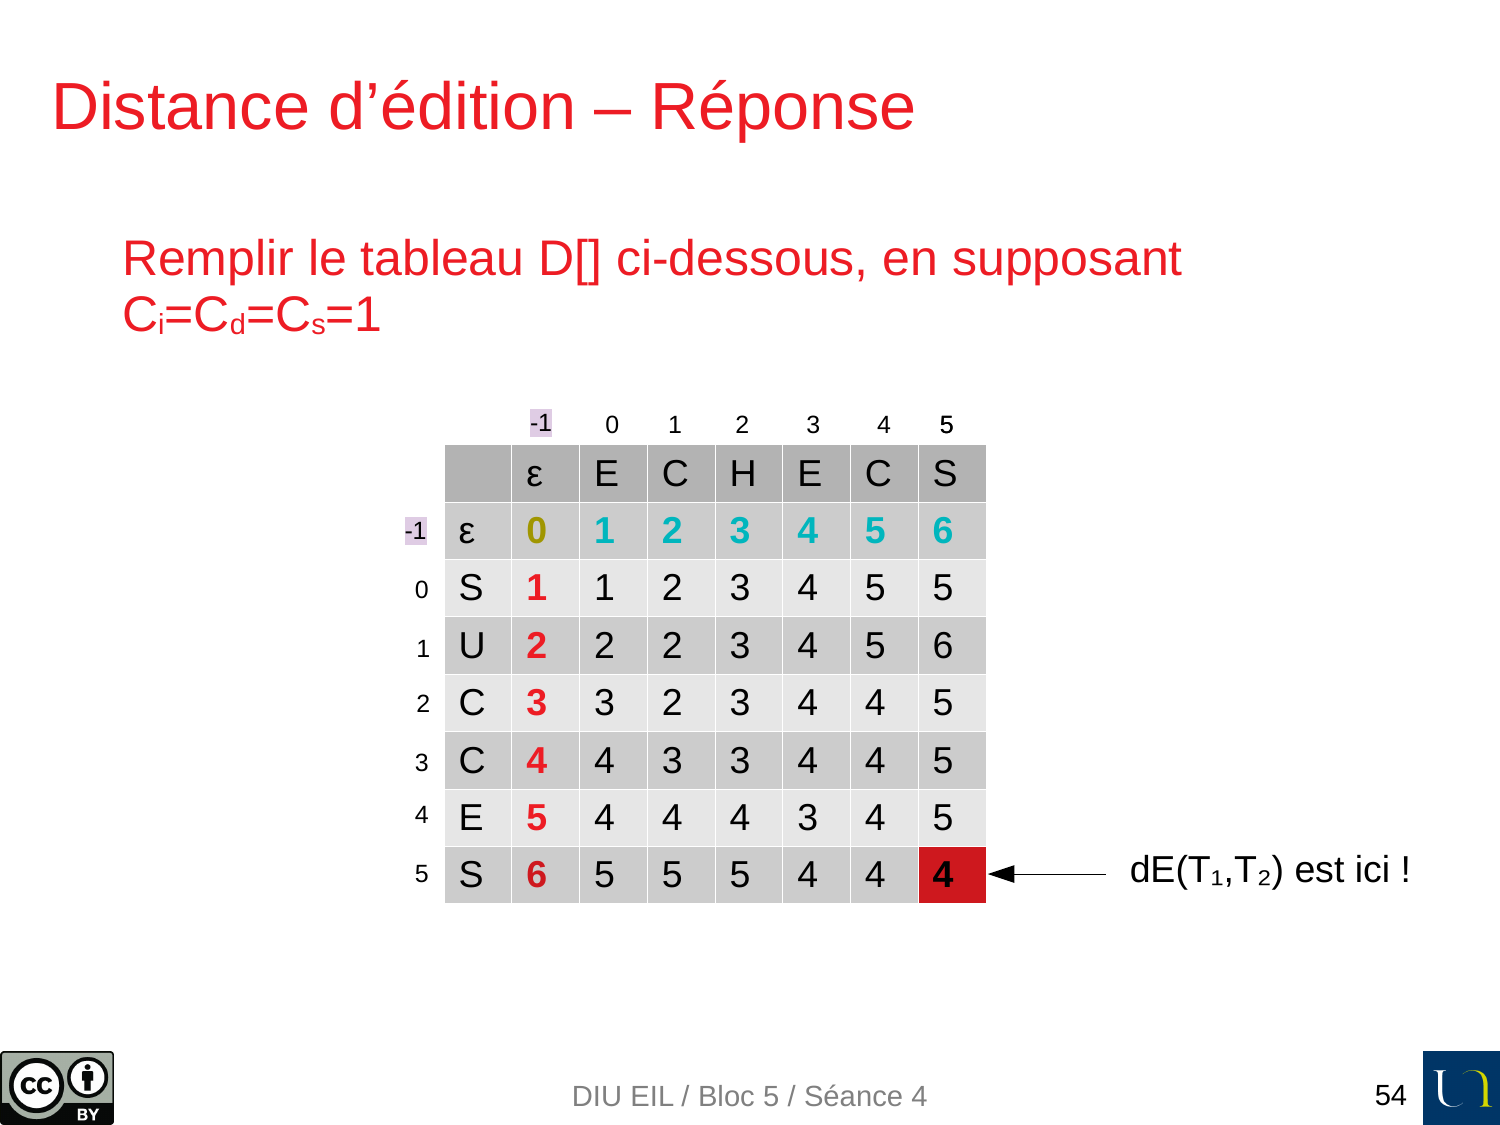

# Distance d’édition – Réponse
Remplir le tableau D[] ci-dessous, en supposant Ci=Cd=Cs=1
| |
| --- |
-1
0
1
2
3
4
5
5
| | ε | E | C | H | E | C | S |
| --- | --- | --- | --- | --- | --- | --- | --- |
| ε | 0 | 1 | 2 | 3 | 4 | 5 | 6 |
| S | 1 | 1 | 2 | 3 | 4 | 5 | 5 |
| U | 2 | 2 | 2 | 3 | 4 | 5 | 6 |
| C | 3 | 3 | 2 | 3 | 4 | 4 | 5 |
| C | 4 | 4 | 3 | 3 | 4 | 4 | 5 |
| E | 5 | 4 | 4 | 4 | 3 | 4 | 5 |
| S | 6 | 5 | 5 | 5 | 4 | 4 | 4 |
-1
0
1
2
3
4
dE(T₁,T₂) est ici !
5
54